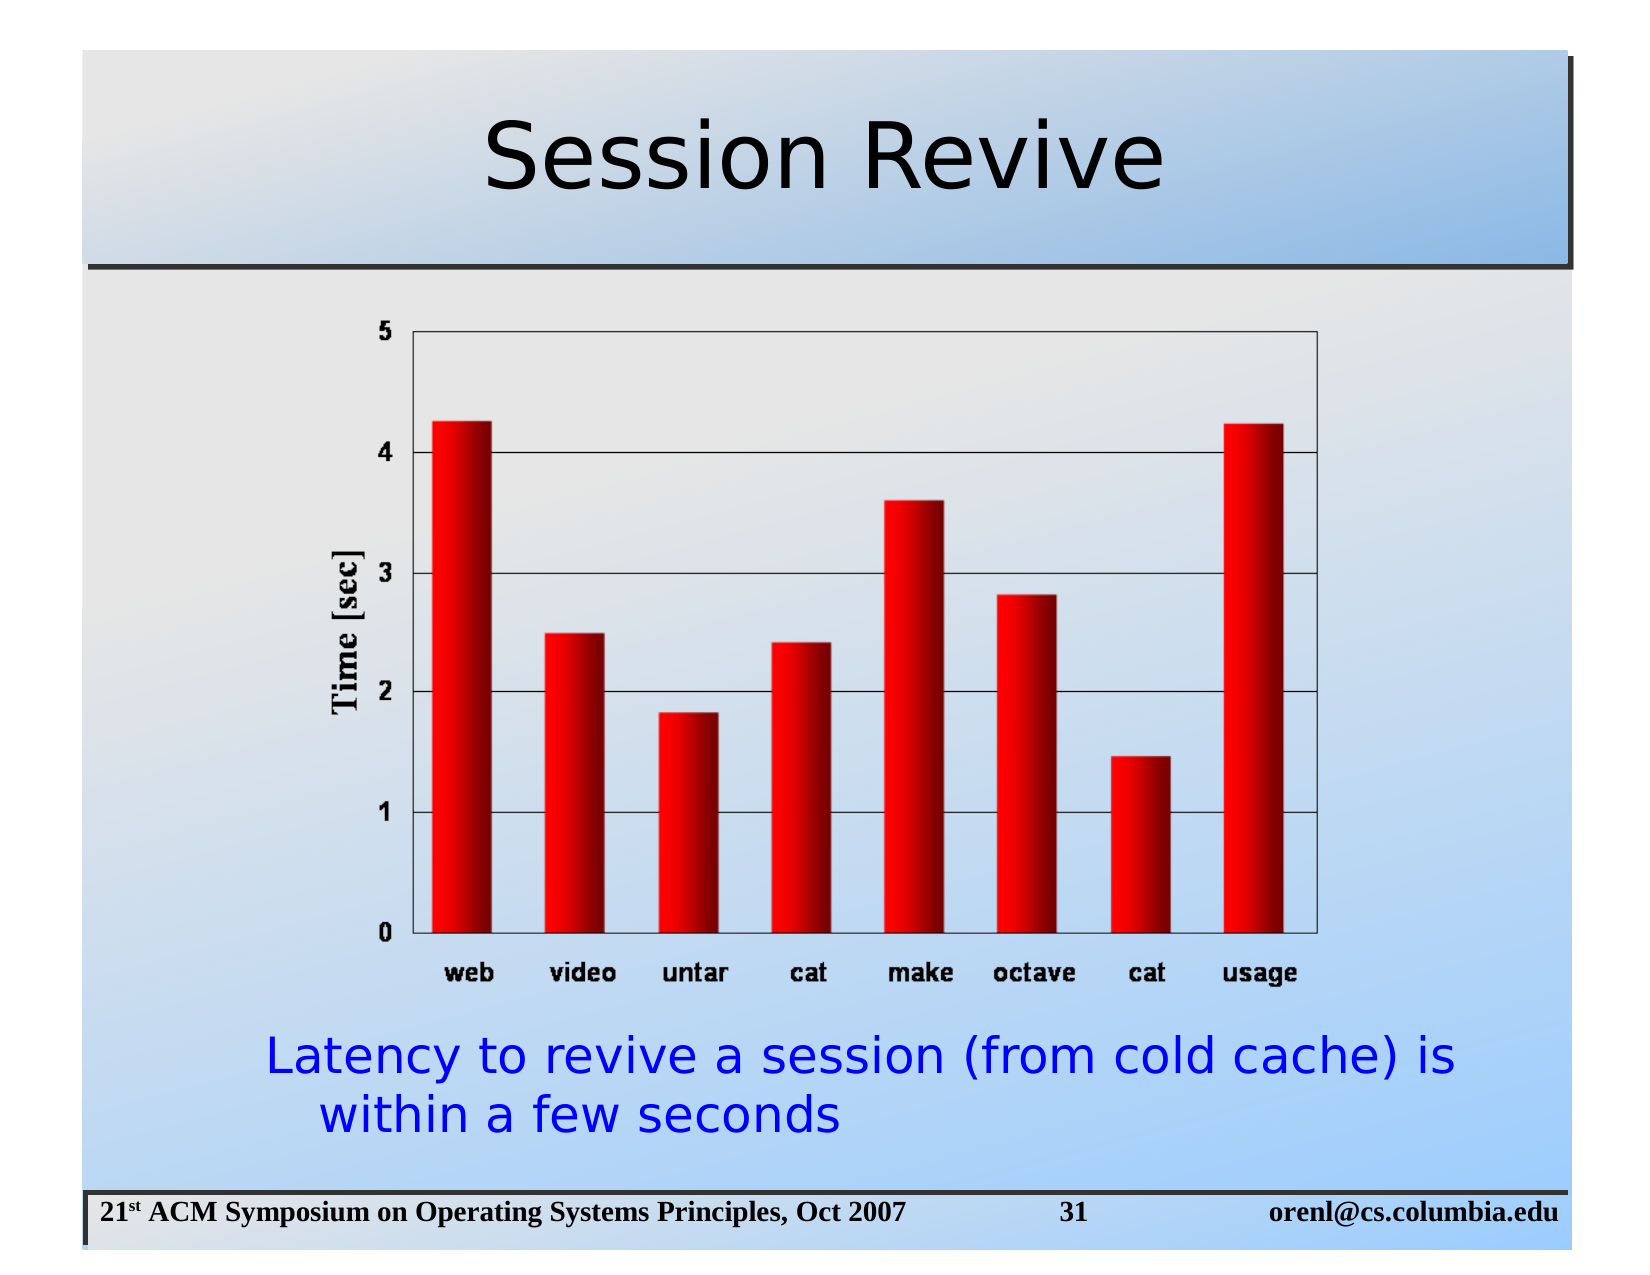

# Session Revive
Latency to revive a session (from cold cache) is within a few seconds